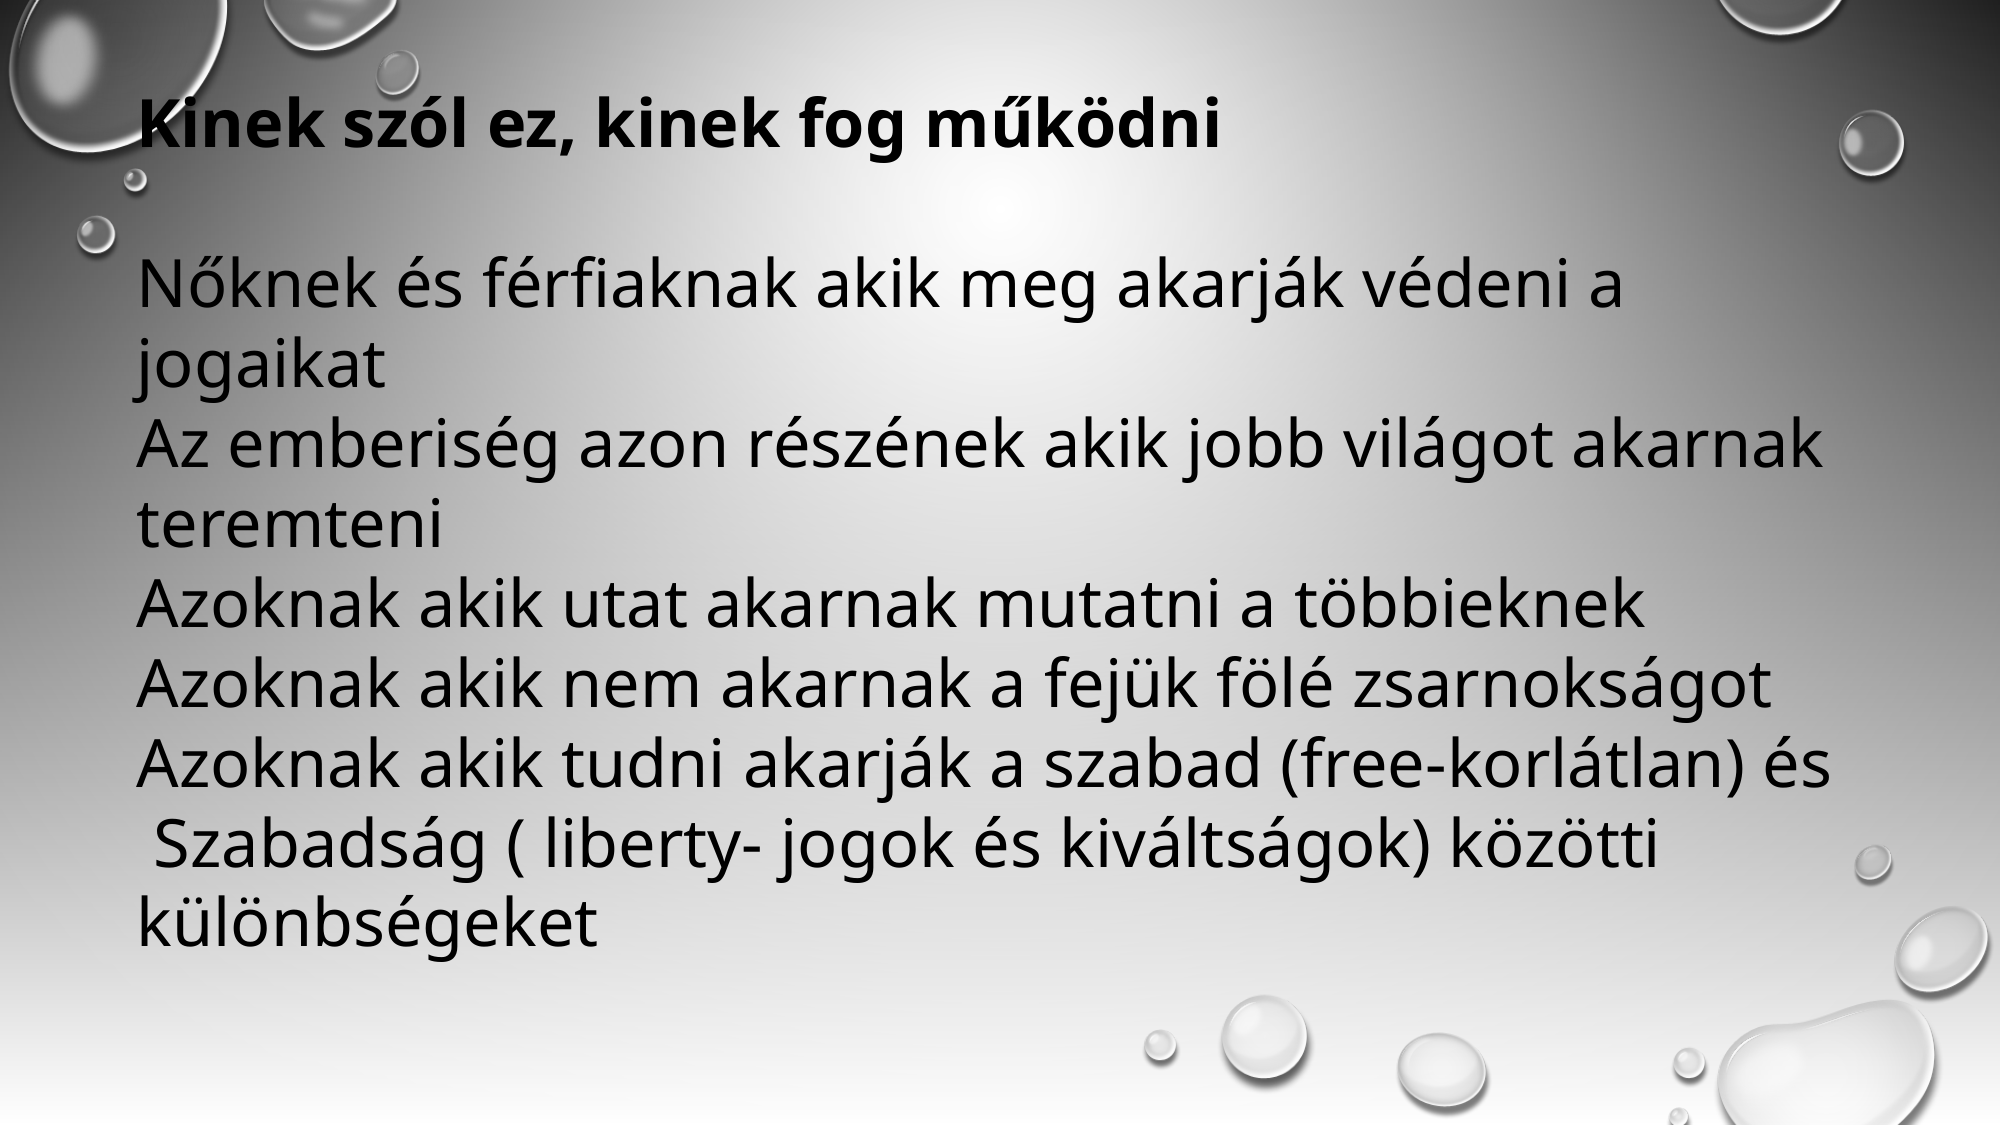

Kinek szól ez, kinek fog működni
Nőknek és férfiaknak akik meg akarják védeni a jogaikat
Az emberiség azon részének akik jobb világot akarnak teremteni
Azoknak akik utat akarnak mutatni a többieknek
Azoknak akik nem akarnak a fejük fölé zsarnokságot
Azoknak akik tudni akarják a szabad (free-korlátlan) és Szabadság ( liberty- jogok és kiváltságok) közötti különbségeket